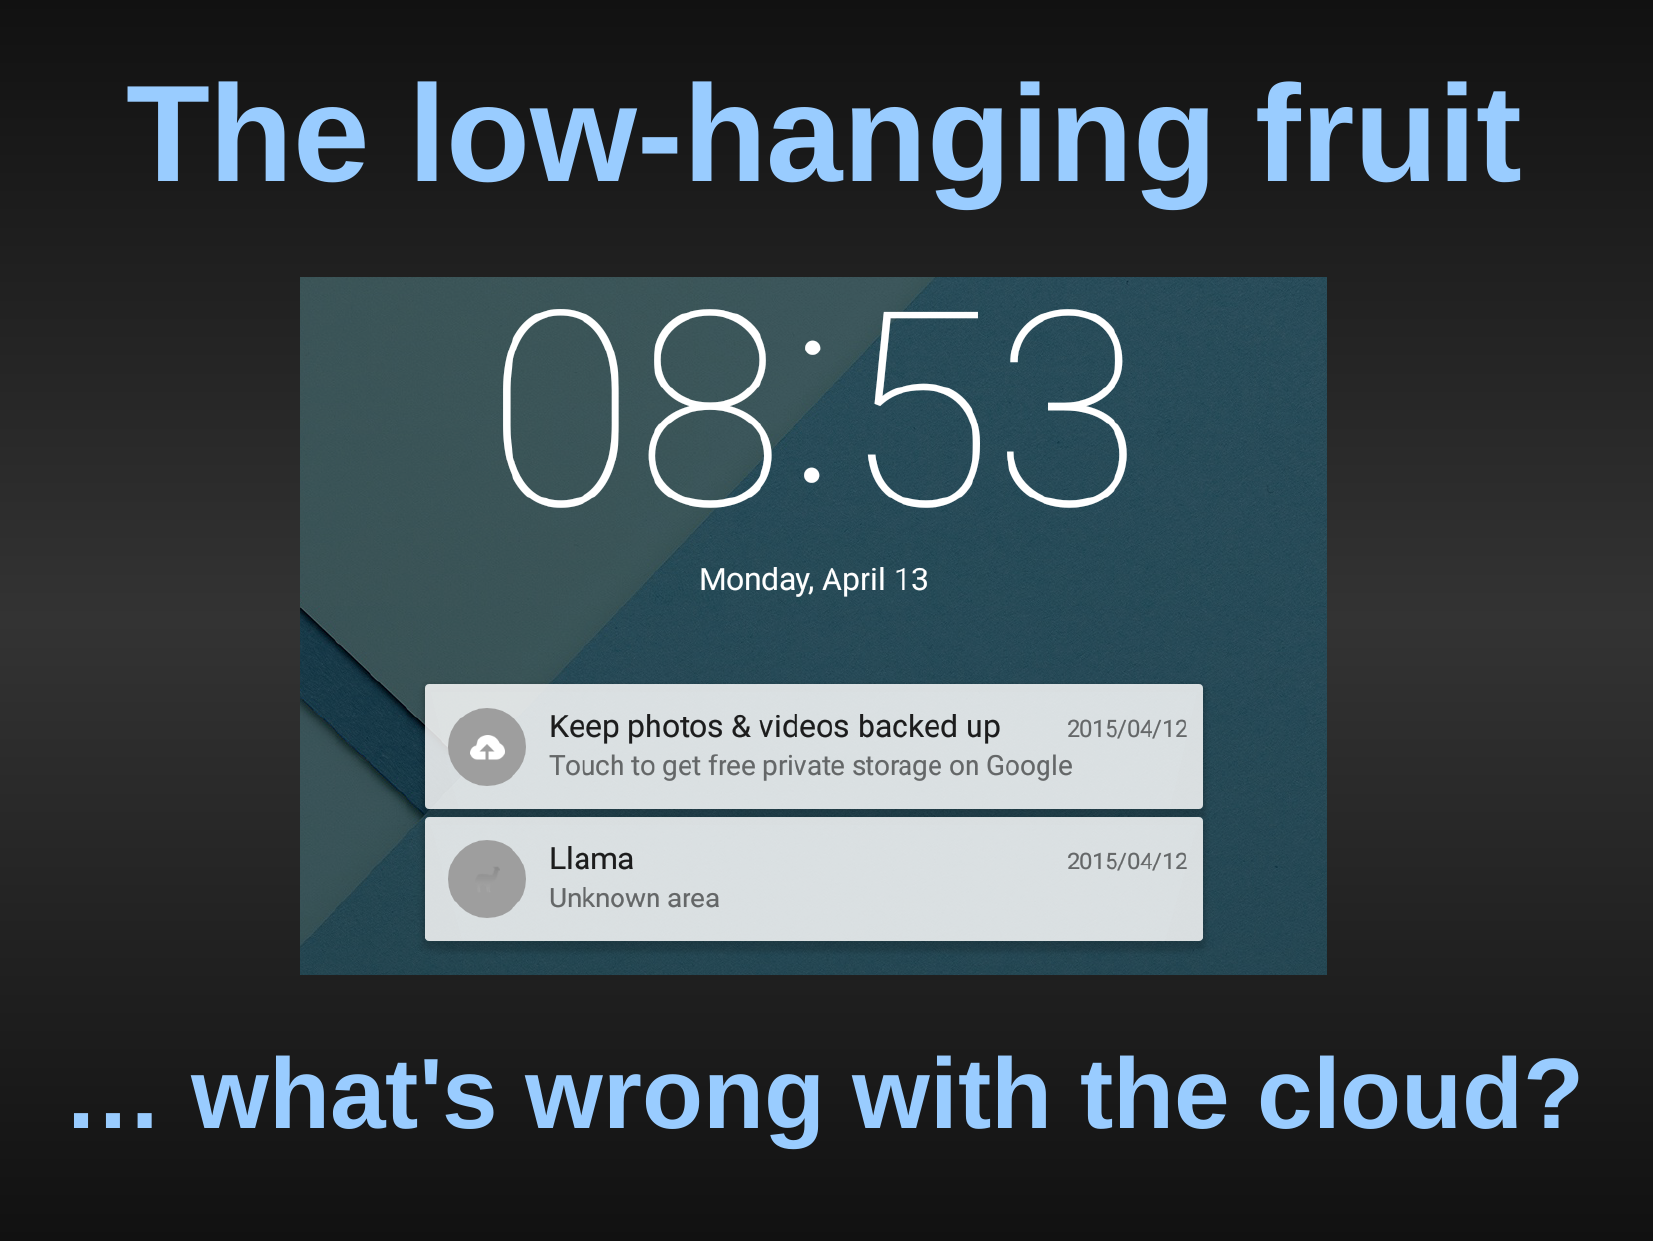

# The low-hanging fruit
… what's wrong with the cloud?